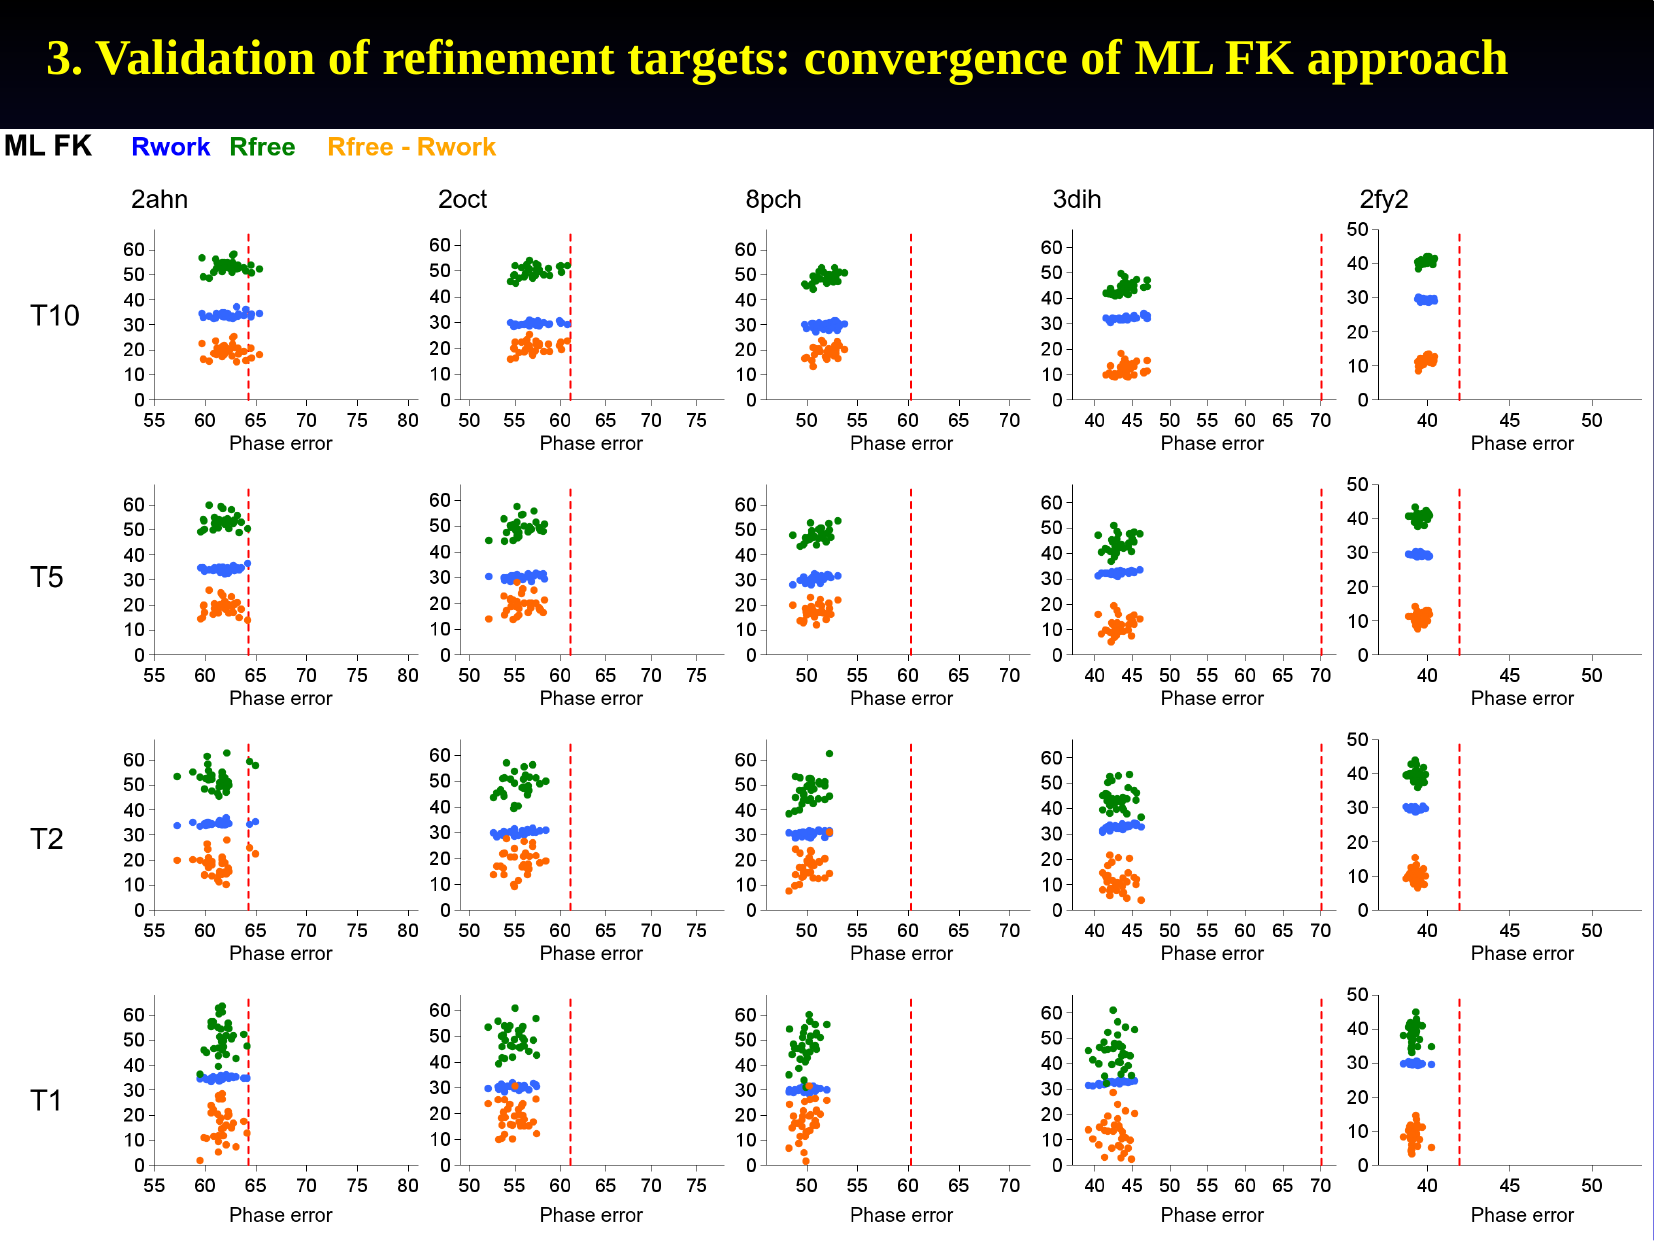

3. Validation of refinement targets: convergence of ML FK approach